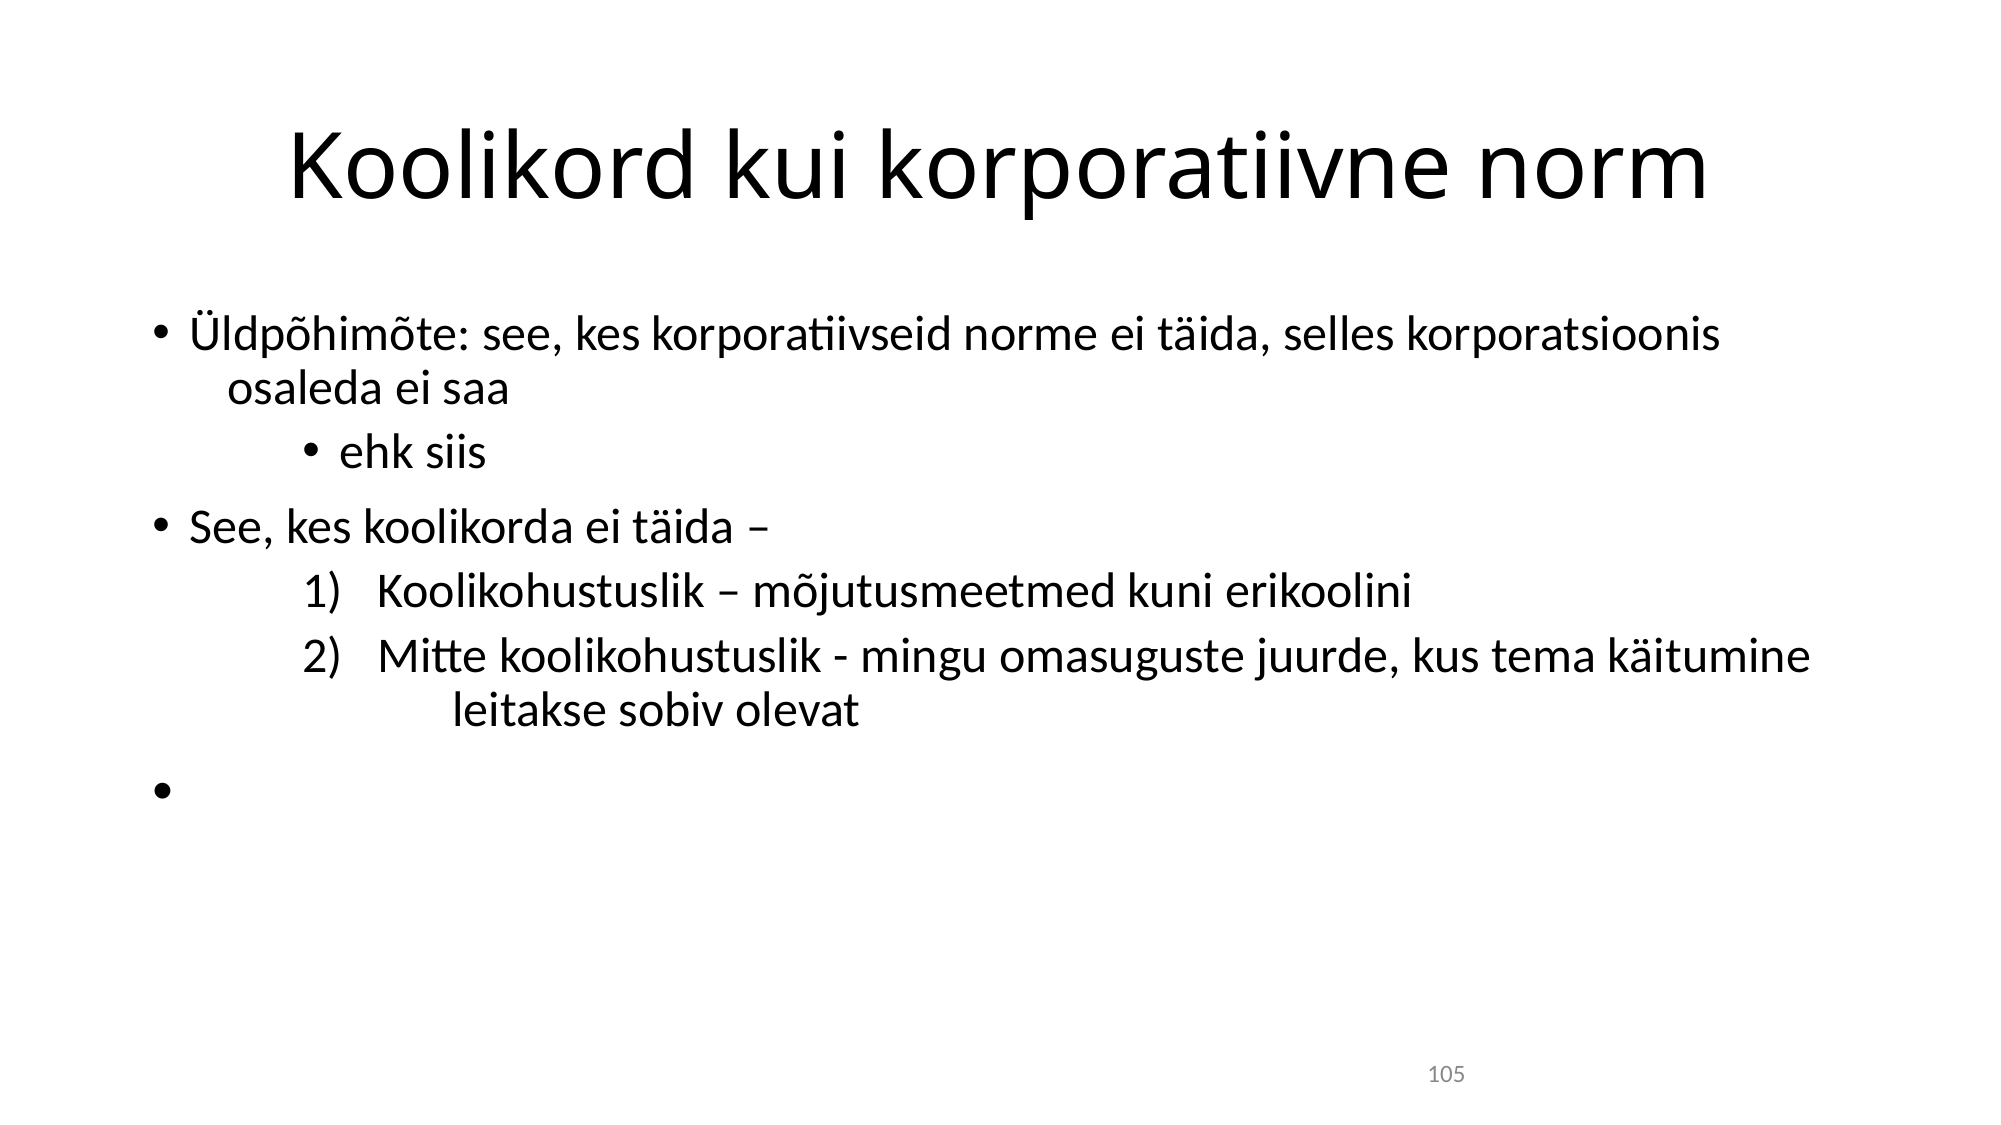

# Koolikord kui korporatiivne norm
Üldpõhimõte: see, kes korporatiivseid norme ei täida, selles korporatsioonis osaleda ei saa
ehk siis
See, kes koolikorda ei täida –
Koolikohustuslik – mõjutusmeetmed kuni erikoolini
Mitte koolikohustuslik - mingu omasuguste juurde, kus tema käitumine leitakse sobiv olevat
105